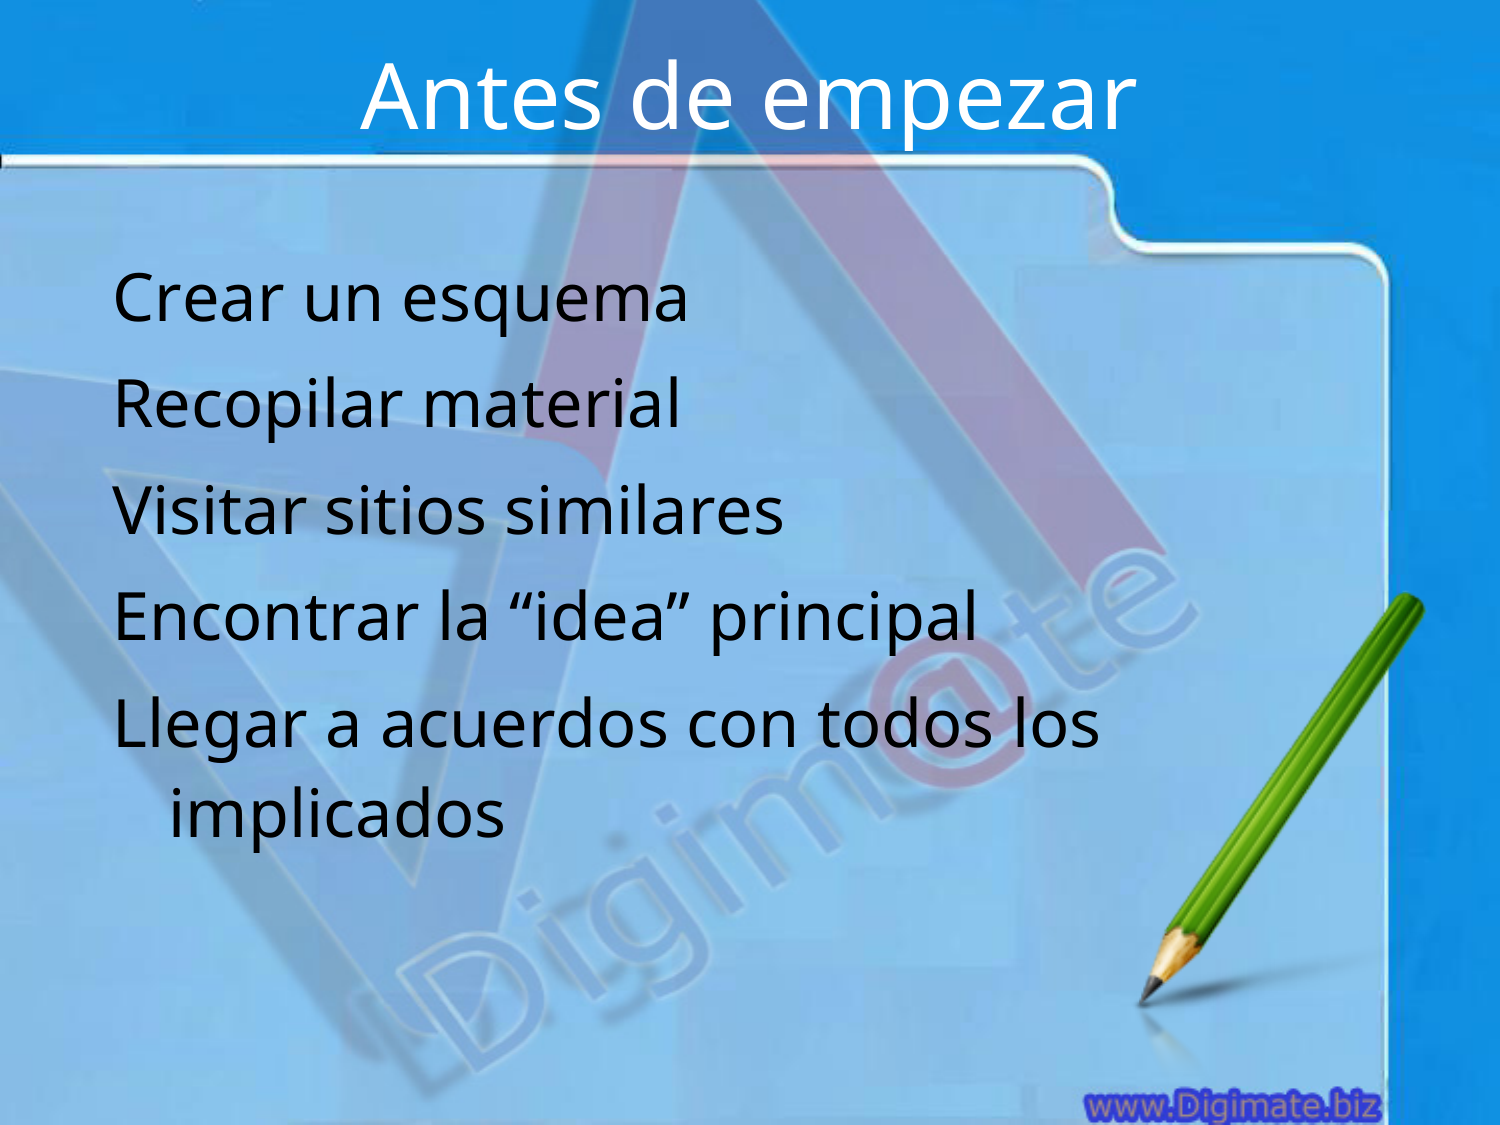

# Antes de empezar
Crear un esquema
Recopilar material
Visitar sitios similares
Encontrar la “idea” principal
Llegar a acuerdos con todos los implicados